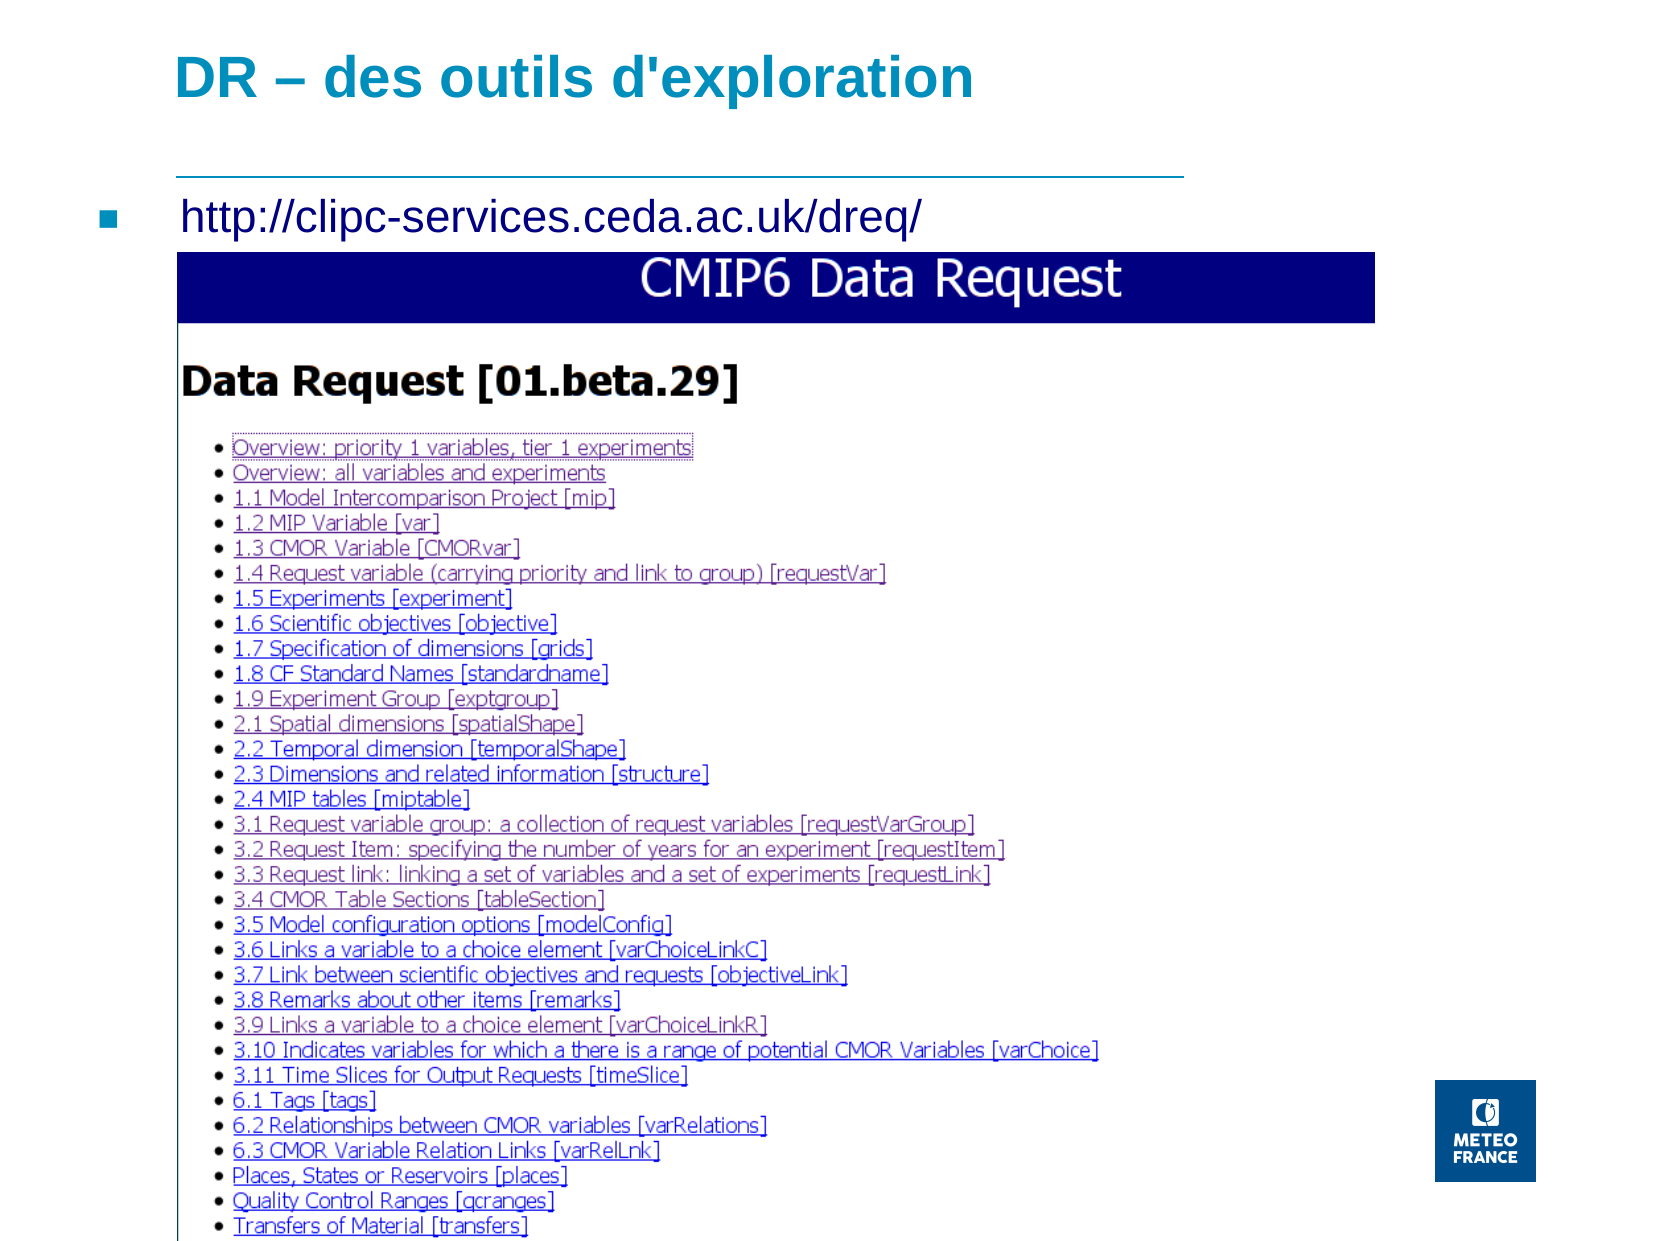

# DR – des outils d'exploration
http://clipc-services.ceda.ac.uk/dreq/